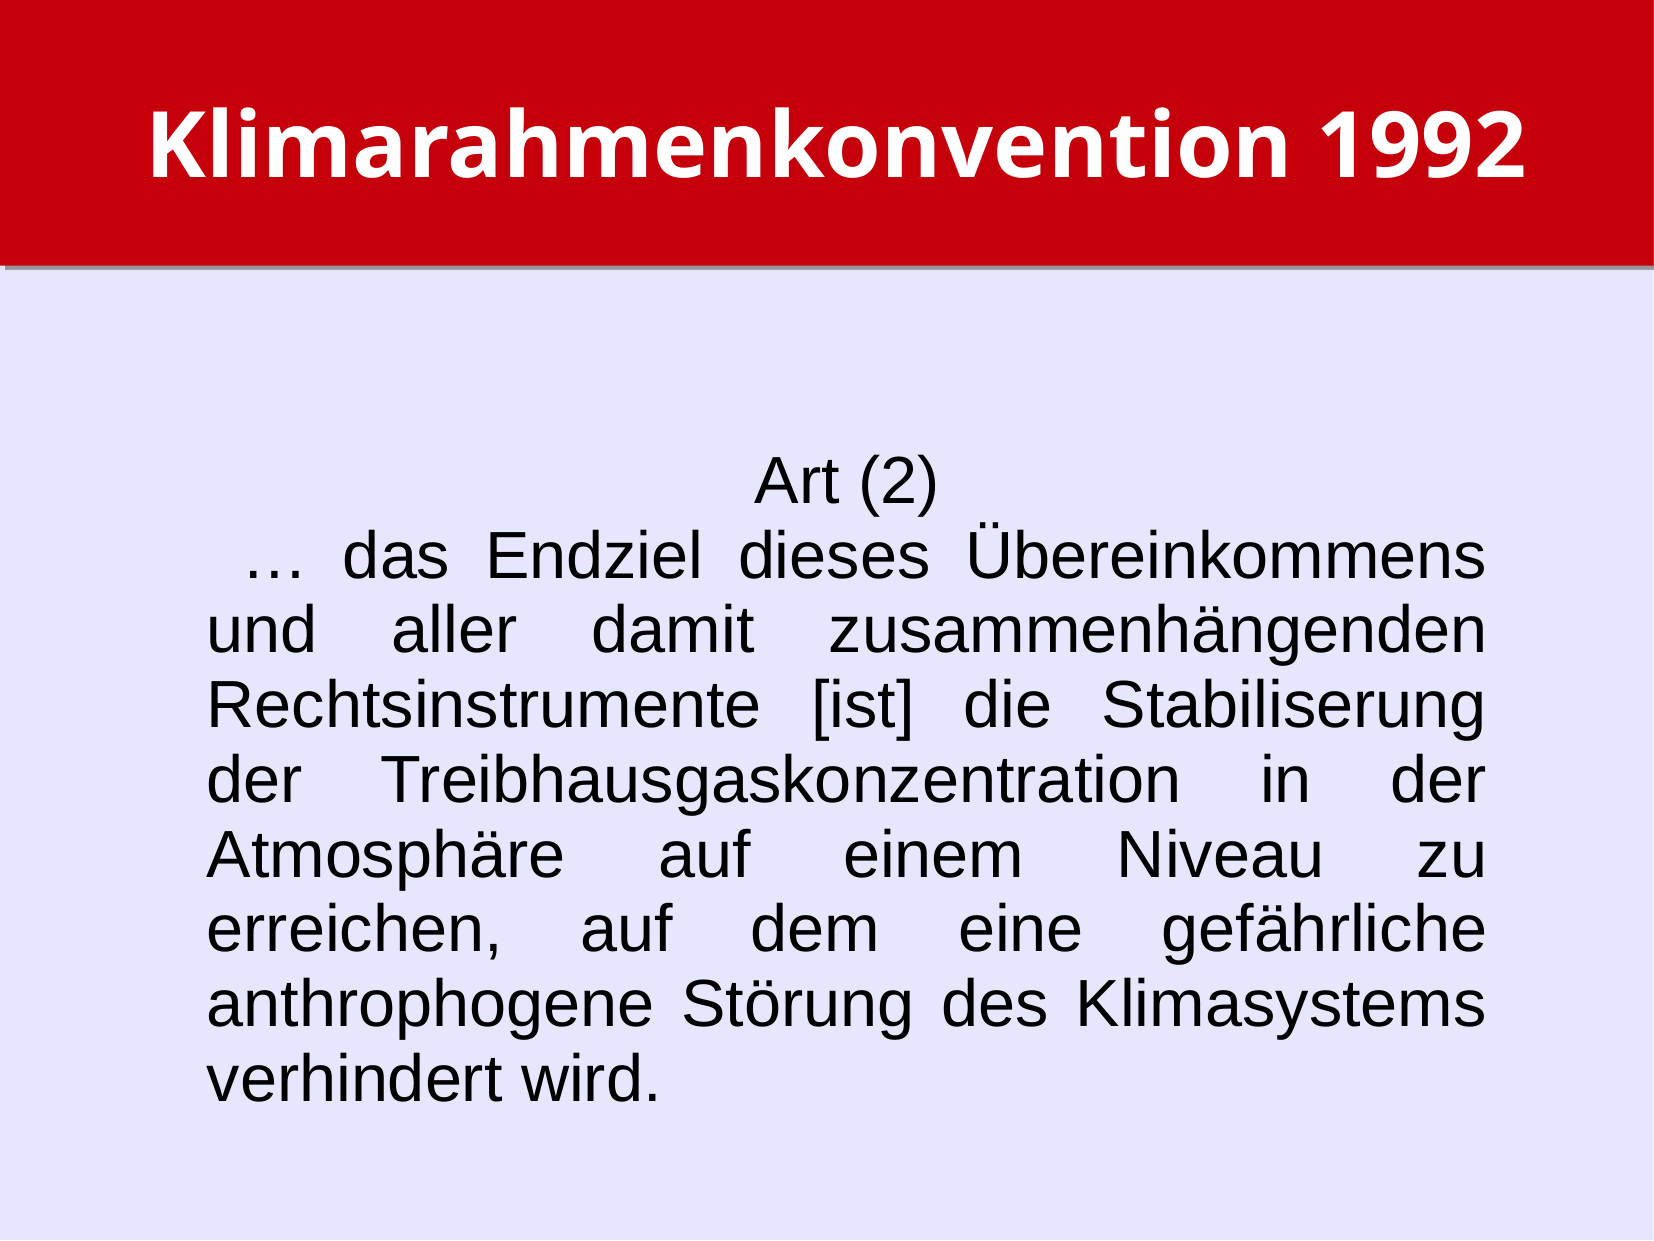

# Klimarahmenkonvention 1992
Art (2)
 … das Endziel dieses Übereinkommens und aller damit zusammenhängenden Rechtsinstrumente [ist] die Stabiliserung der Treibhausgaskonzentration in der Atmosphäre auf einem Niveau zu erreichen, auf dem eine gefährliche anthrophogene Störung des Klimasystems verhindert wird.